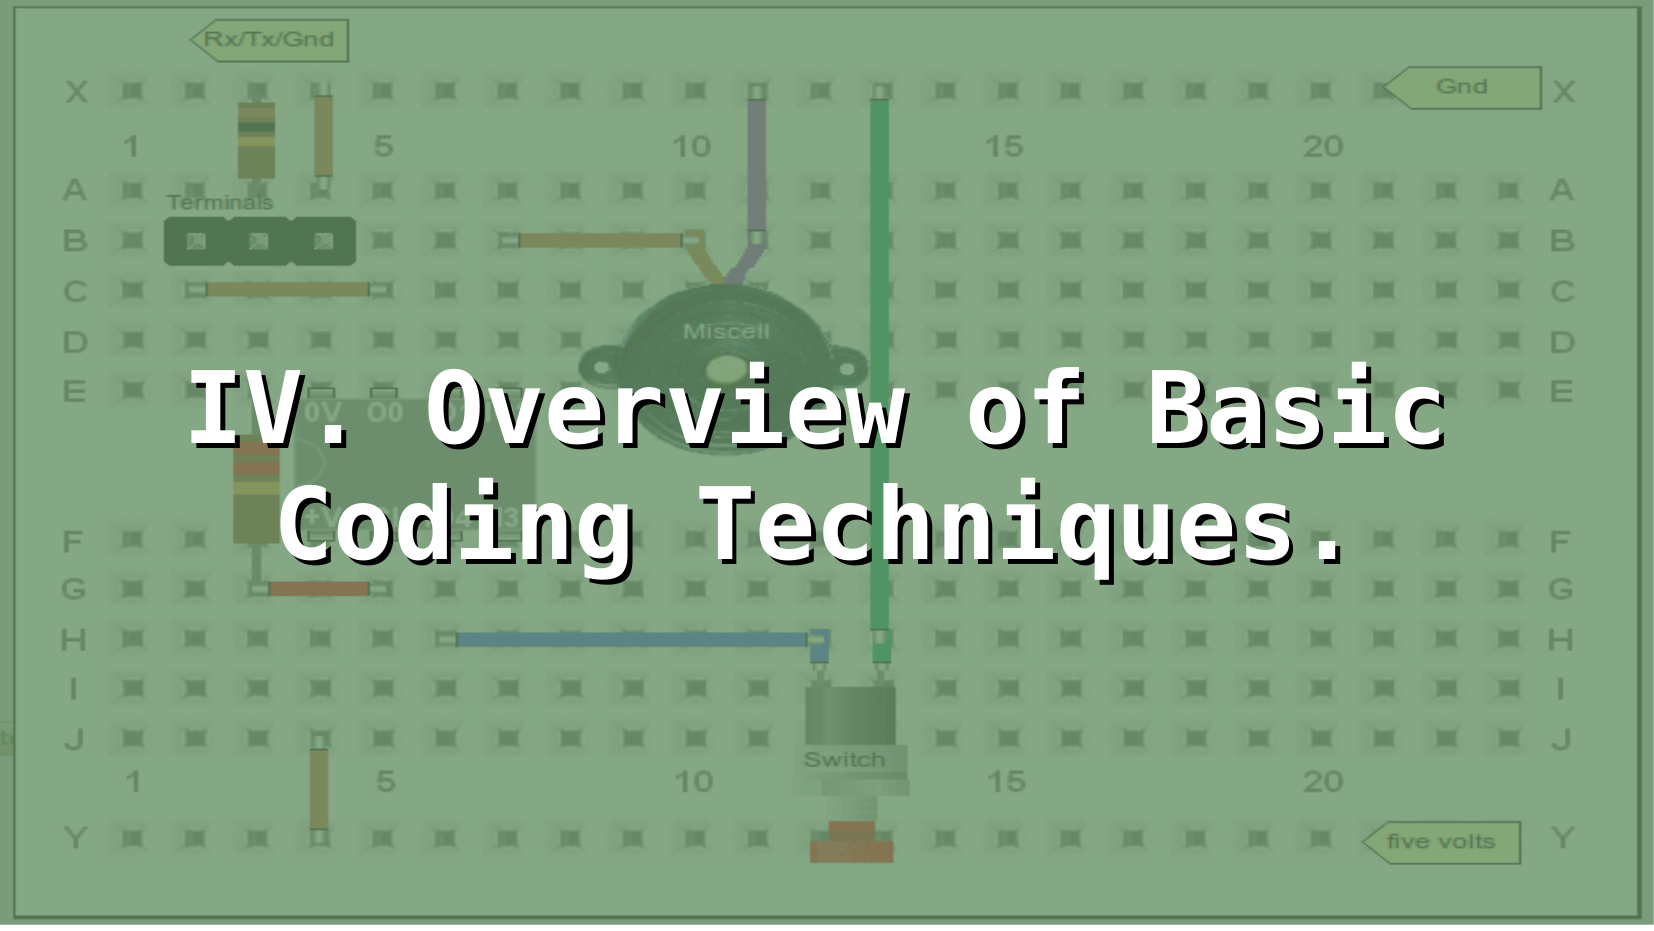

IV. Overview of Basic Coding Techniques.
#